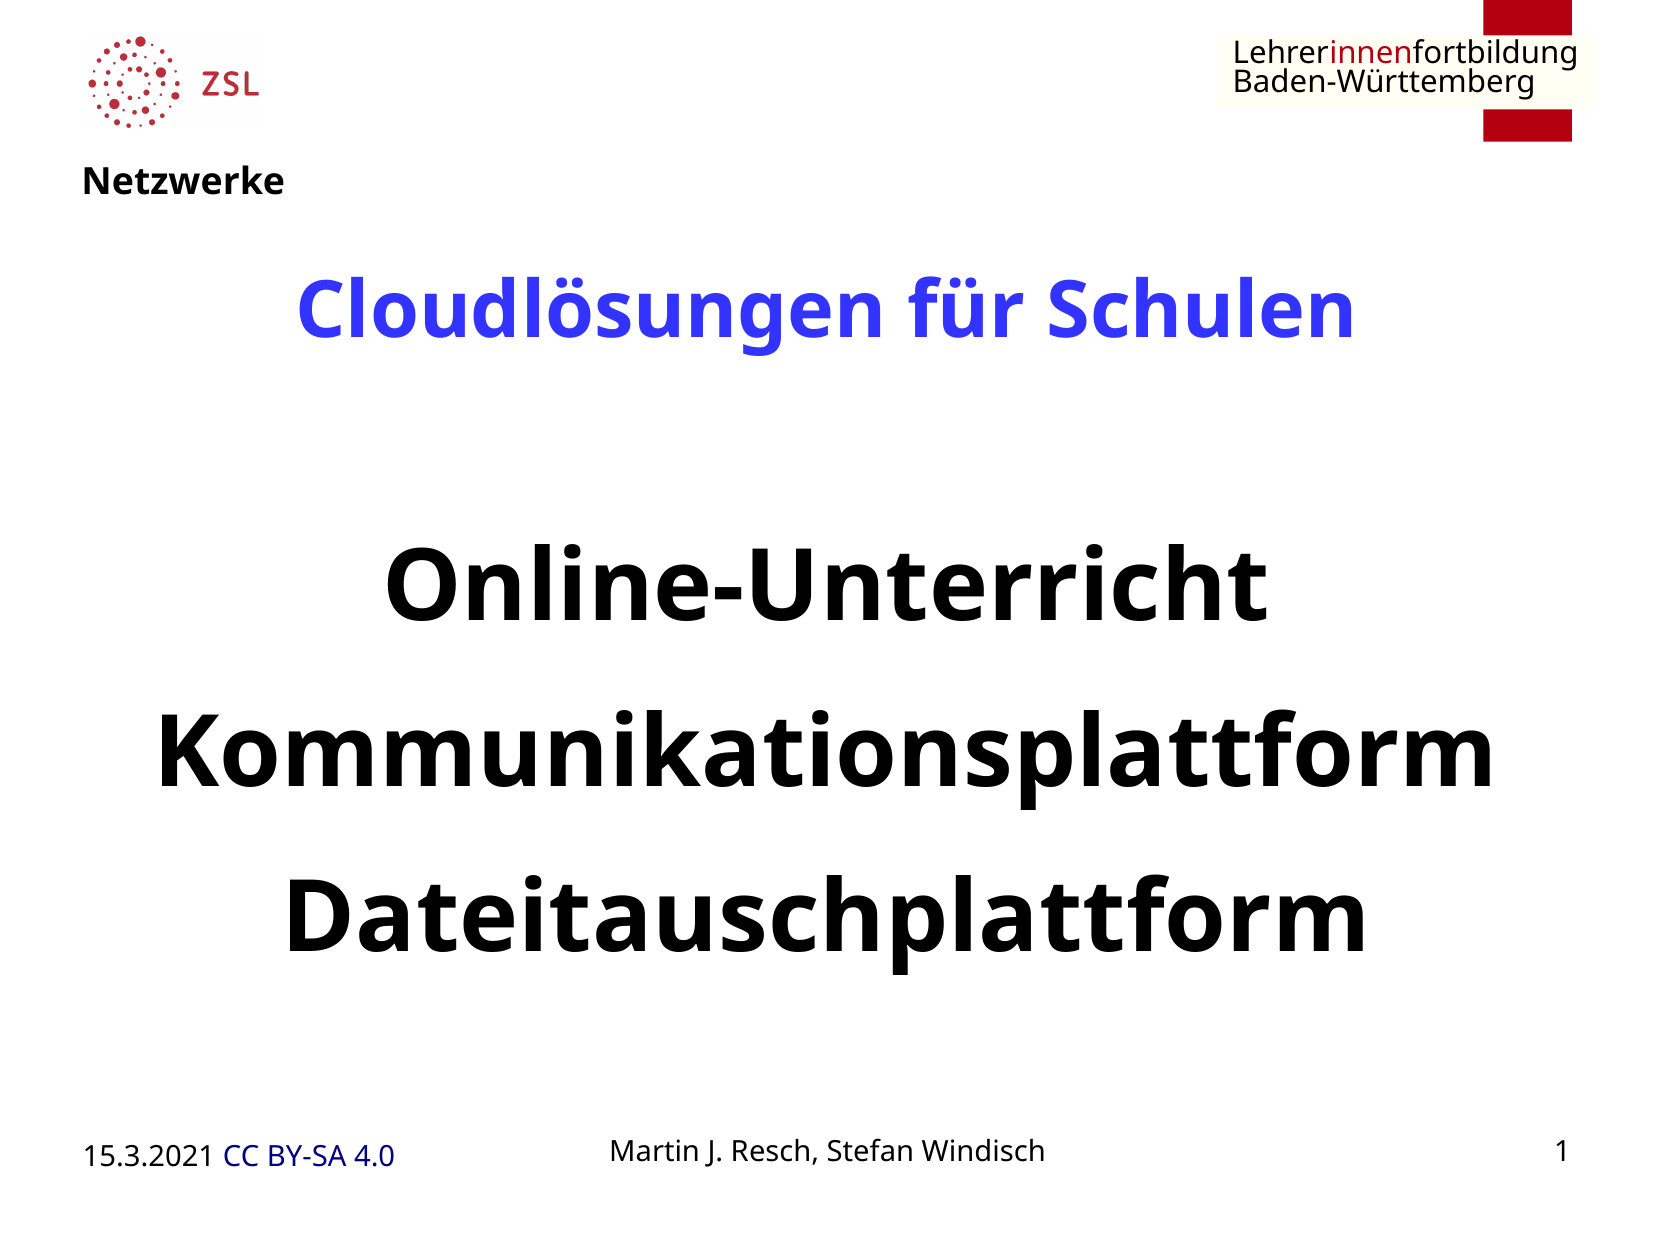

# Cloudlösungen für Schulen
Online-Unterricht
Kommunikationsplattform
Dateitauschplattform
1